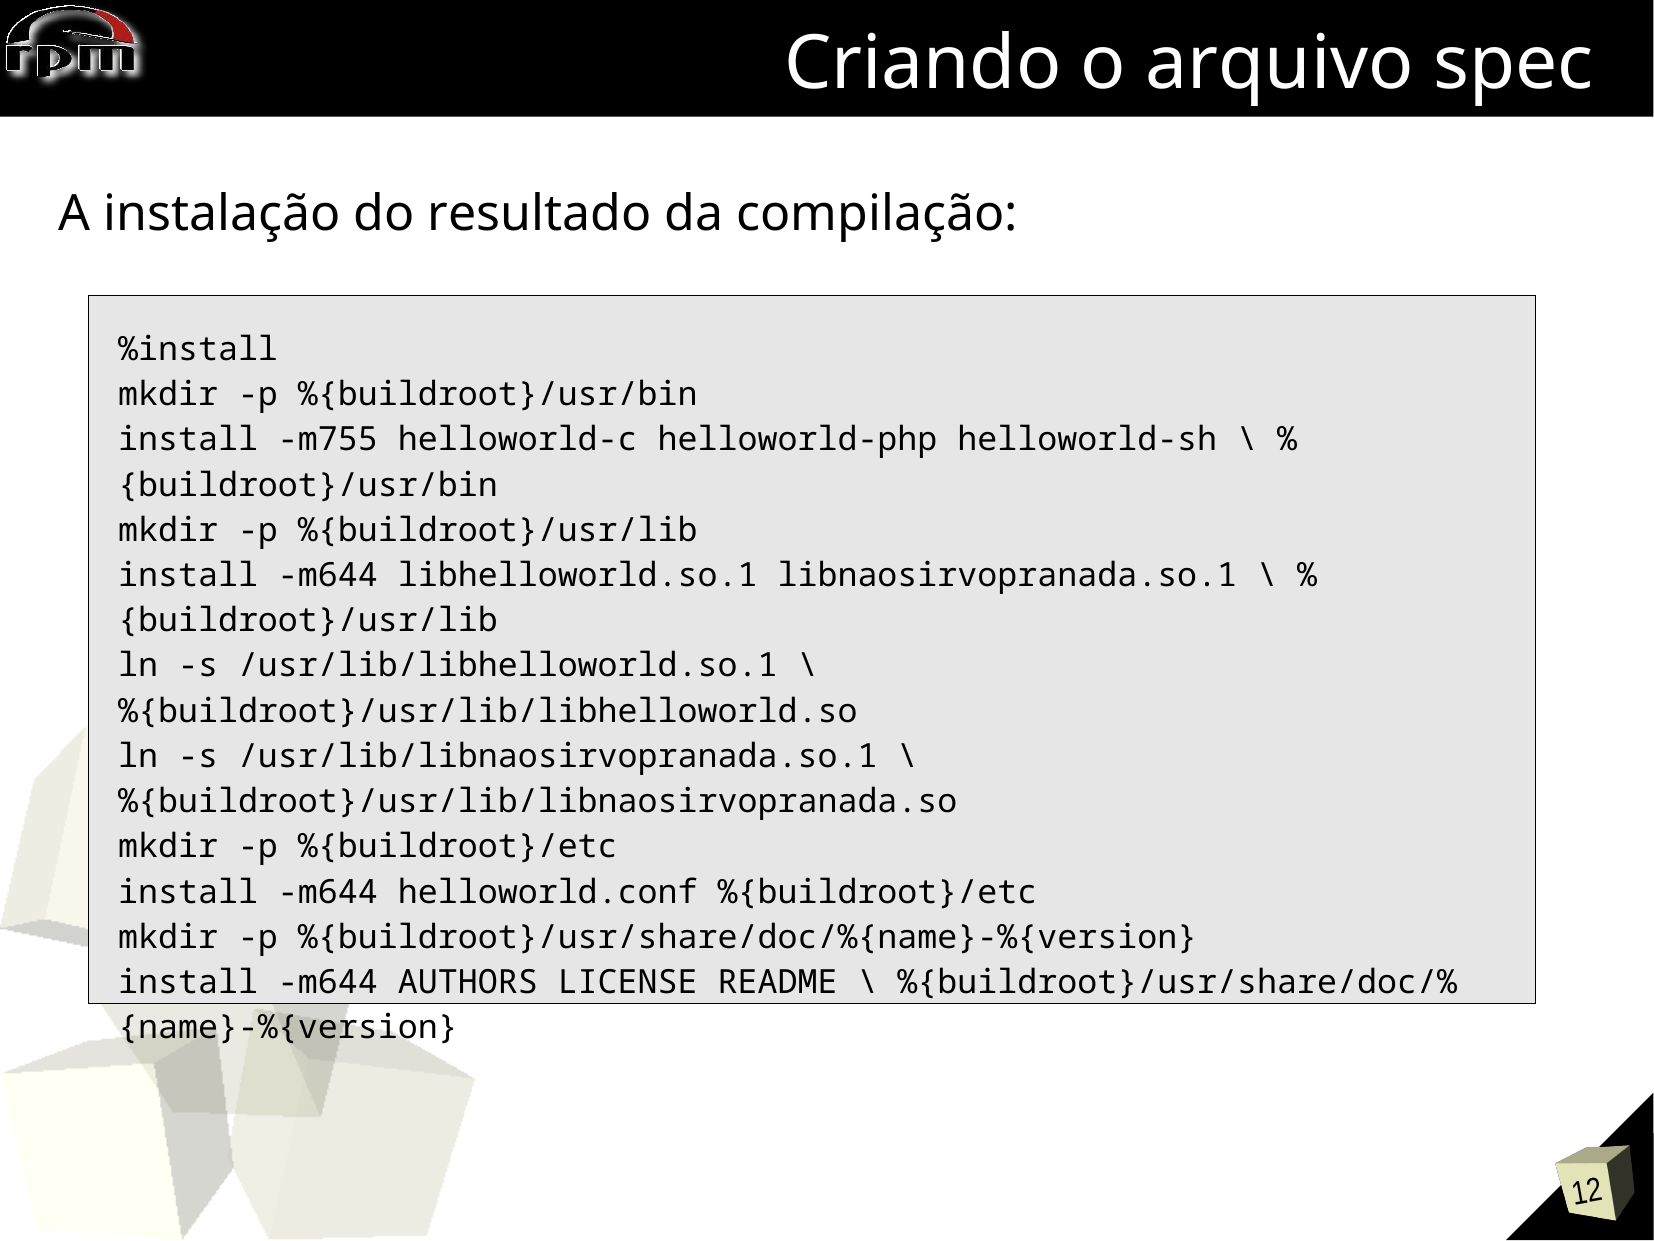

# Criando o arquivo spec
A instalação do resultado da compilação:
%install
mkdir -p %{buildroot}/usr/bin
install -m755 helloworld-c helloworld-php helloworld-sh \ %{buildroot}/usr/bin
mkdir -p %{buildroot}/usr/lib
install -m644 libhelloworld.so.1 libnaosirvopranada.so.1 \ %{buildroot}/usr/lib
ln -s /usr/lib/libhelloworld.so.1 \ %{buildroot}/usr/lib/libhelloworld.so
ln -s /usr/lib/libnaosirvopranada.so.1 \ %{buildroot}/usr/lib/libnaosirvopranada.so
mkdir -p %{buildroot}/etc
install -m644 helloworld.conf %{buildroot}/etc
mkdir -p %{buildroot}/usr/share/doc/%{name}-%{version}
install -m644 AUTHORS LICENSE README \ %{buildroot}/usr/share/doc/%{name}-%{version}